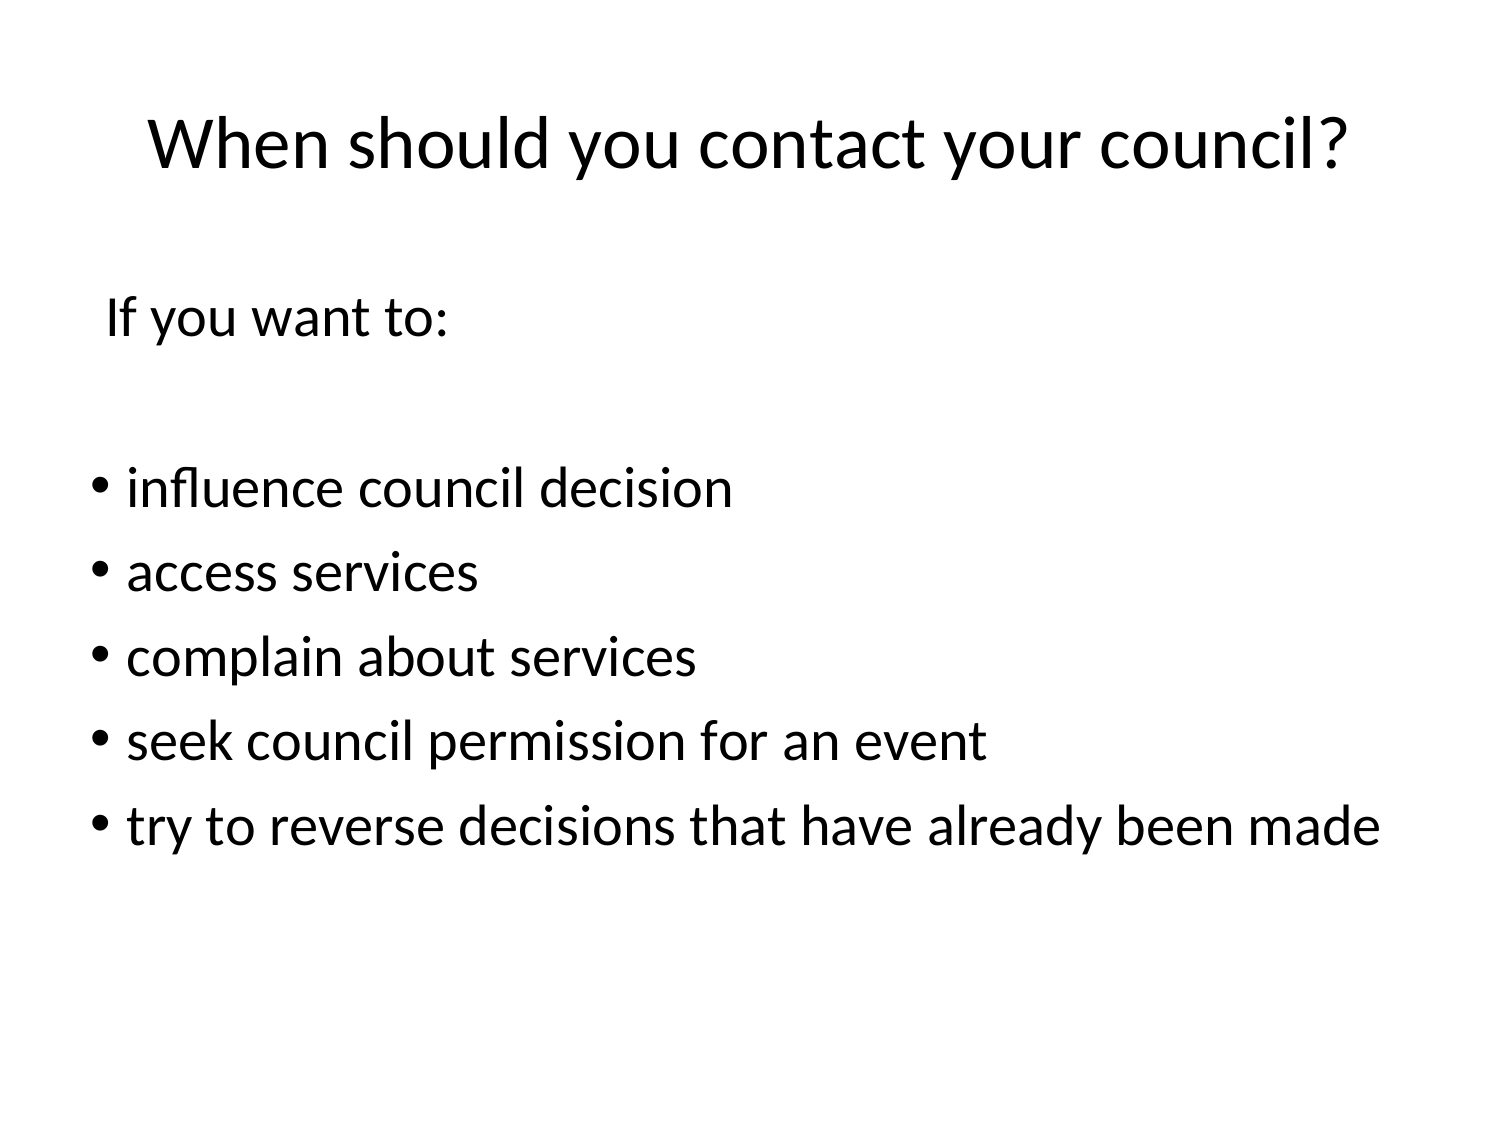

# When should you contact your council?
 If you want to:
 influence council decision
 access services
 complain about services
 seek council permission for an event
 try to reverse decisions that have already been made